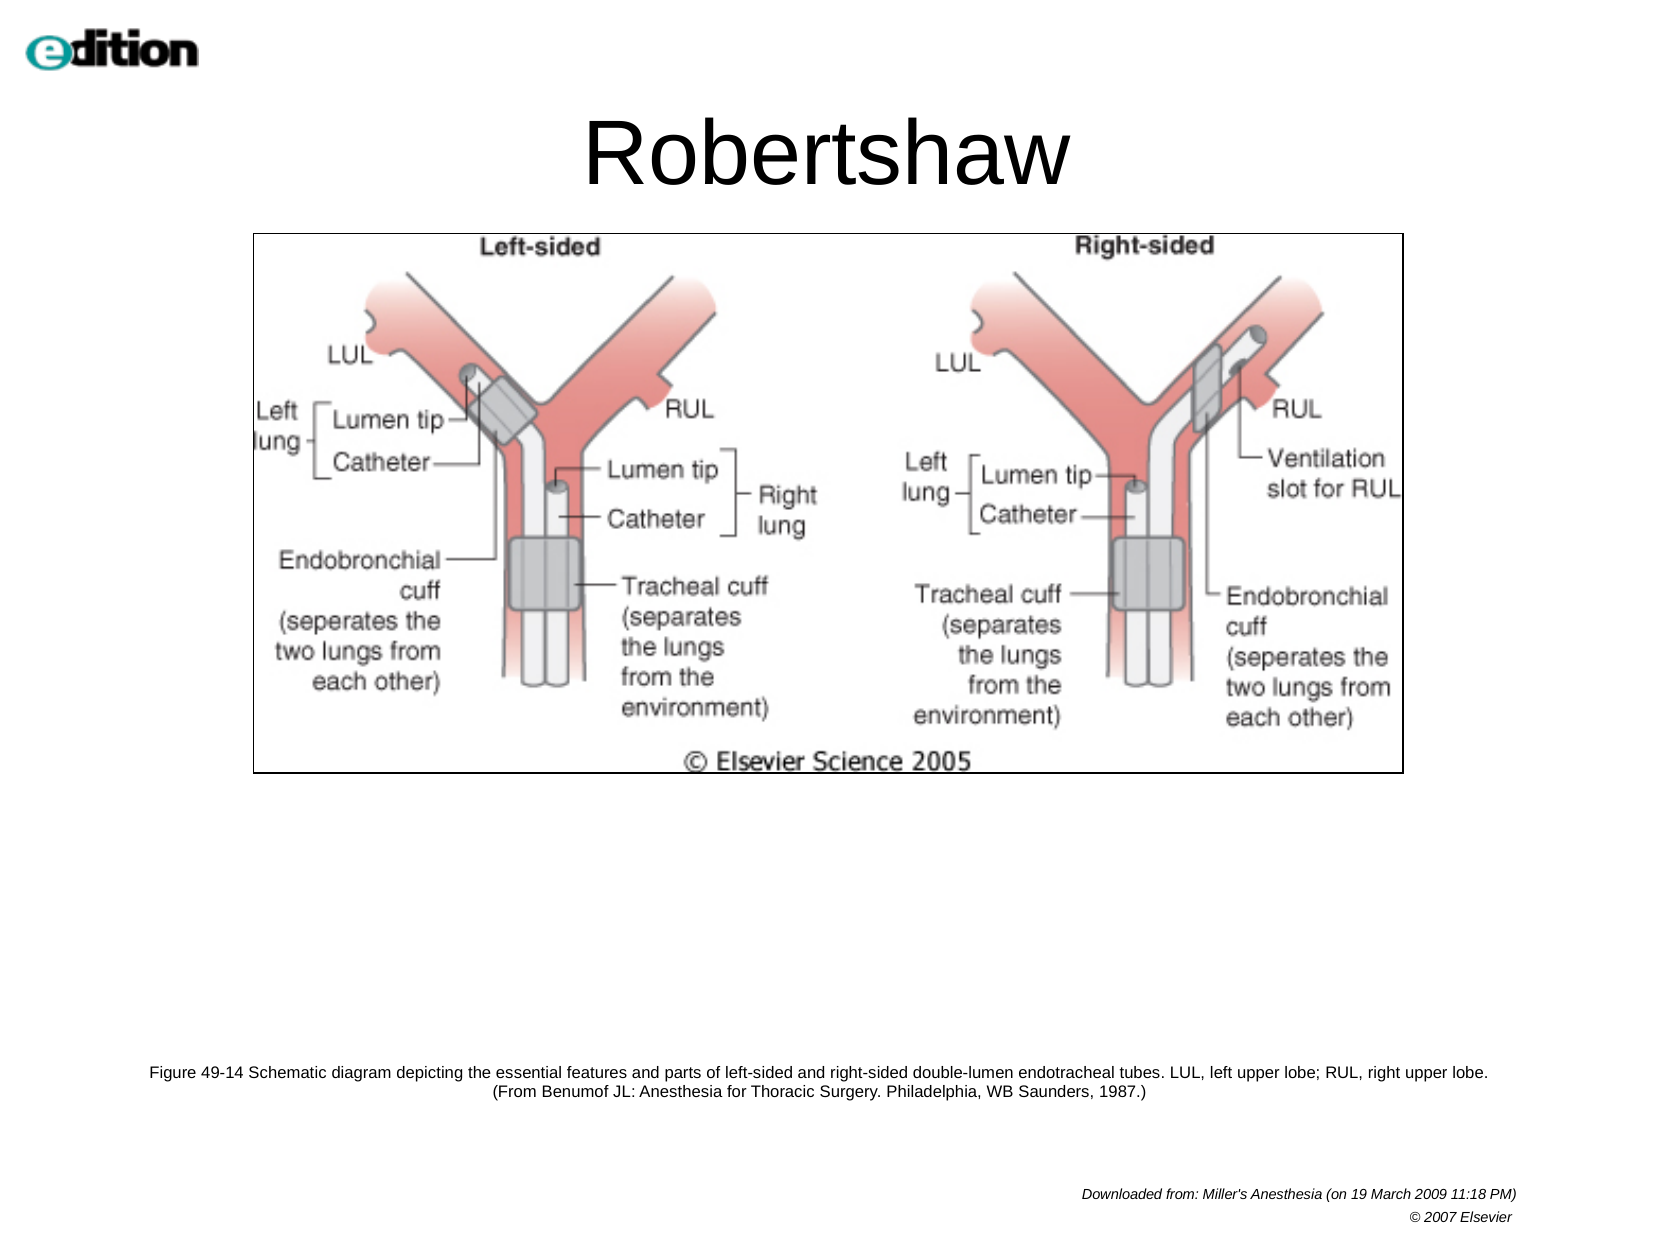

# Robertshaw
Figure 49-14 Schematic diagram depicting the essential features and parts of left-sided and right-sided double-lumen endotracheal tubes. LUL, left upper lobe; RUL, right upper lobe. (From Benumof JL: Anesthesia for Thoracic Surgery. Philadelphia, WB Saunders, 1987.)
Downloaded from: Miller's Anesthesia (on 19 March 2009 11:18 PM)
© 2007 Elsevier